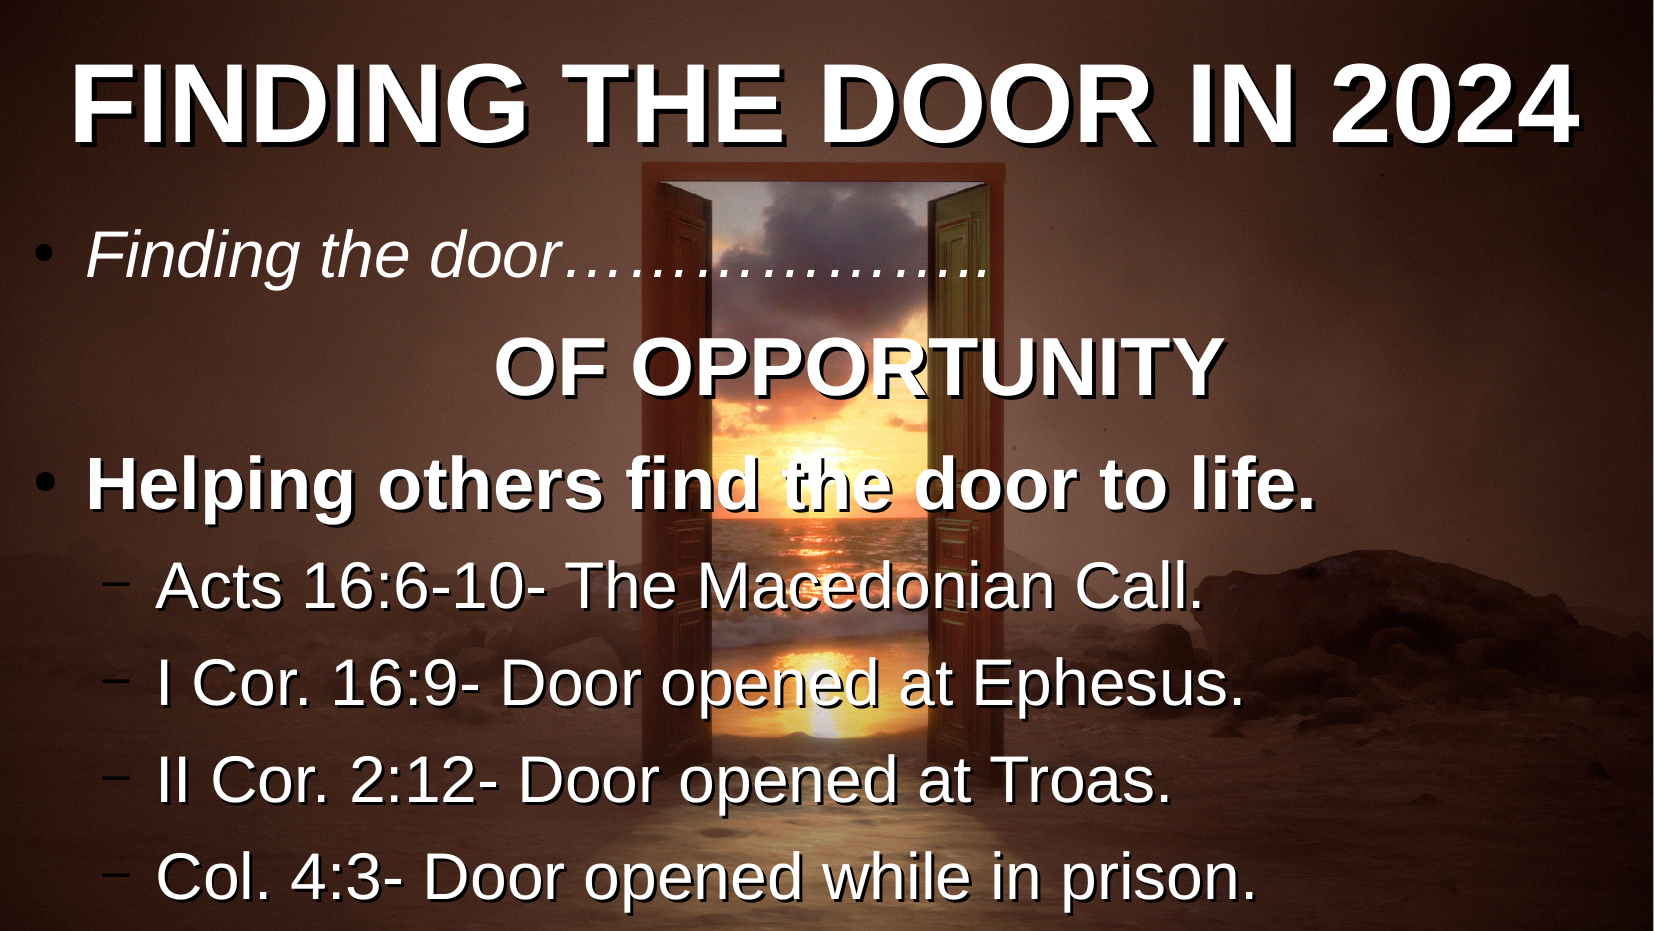

# FINDING THE DOOR IN 2024
Finding the door………………..
OF OPPORTUNITY
Helping others find the door to life.
Acts 16:6-10- The Macedonian Call.
I Cor. 16:9- Door opened at Ephesus.
II Cor. 2:12- Door opened at Troas.
Col. 4:3- Door opened while in prison.